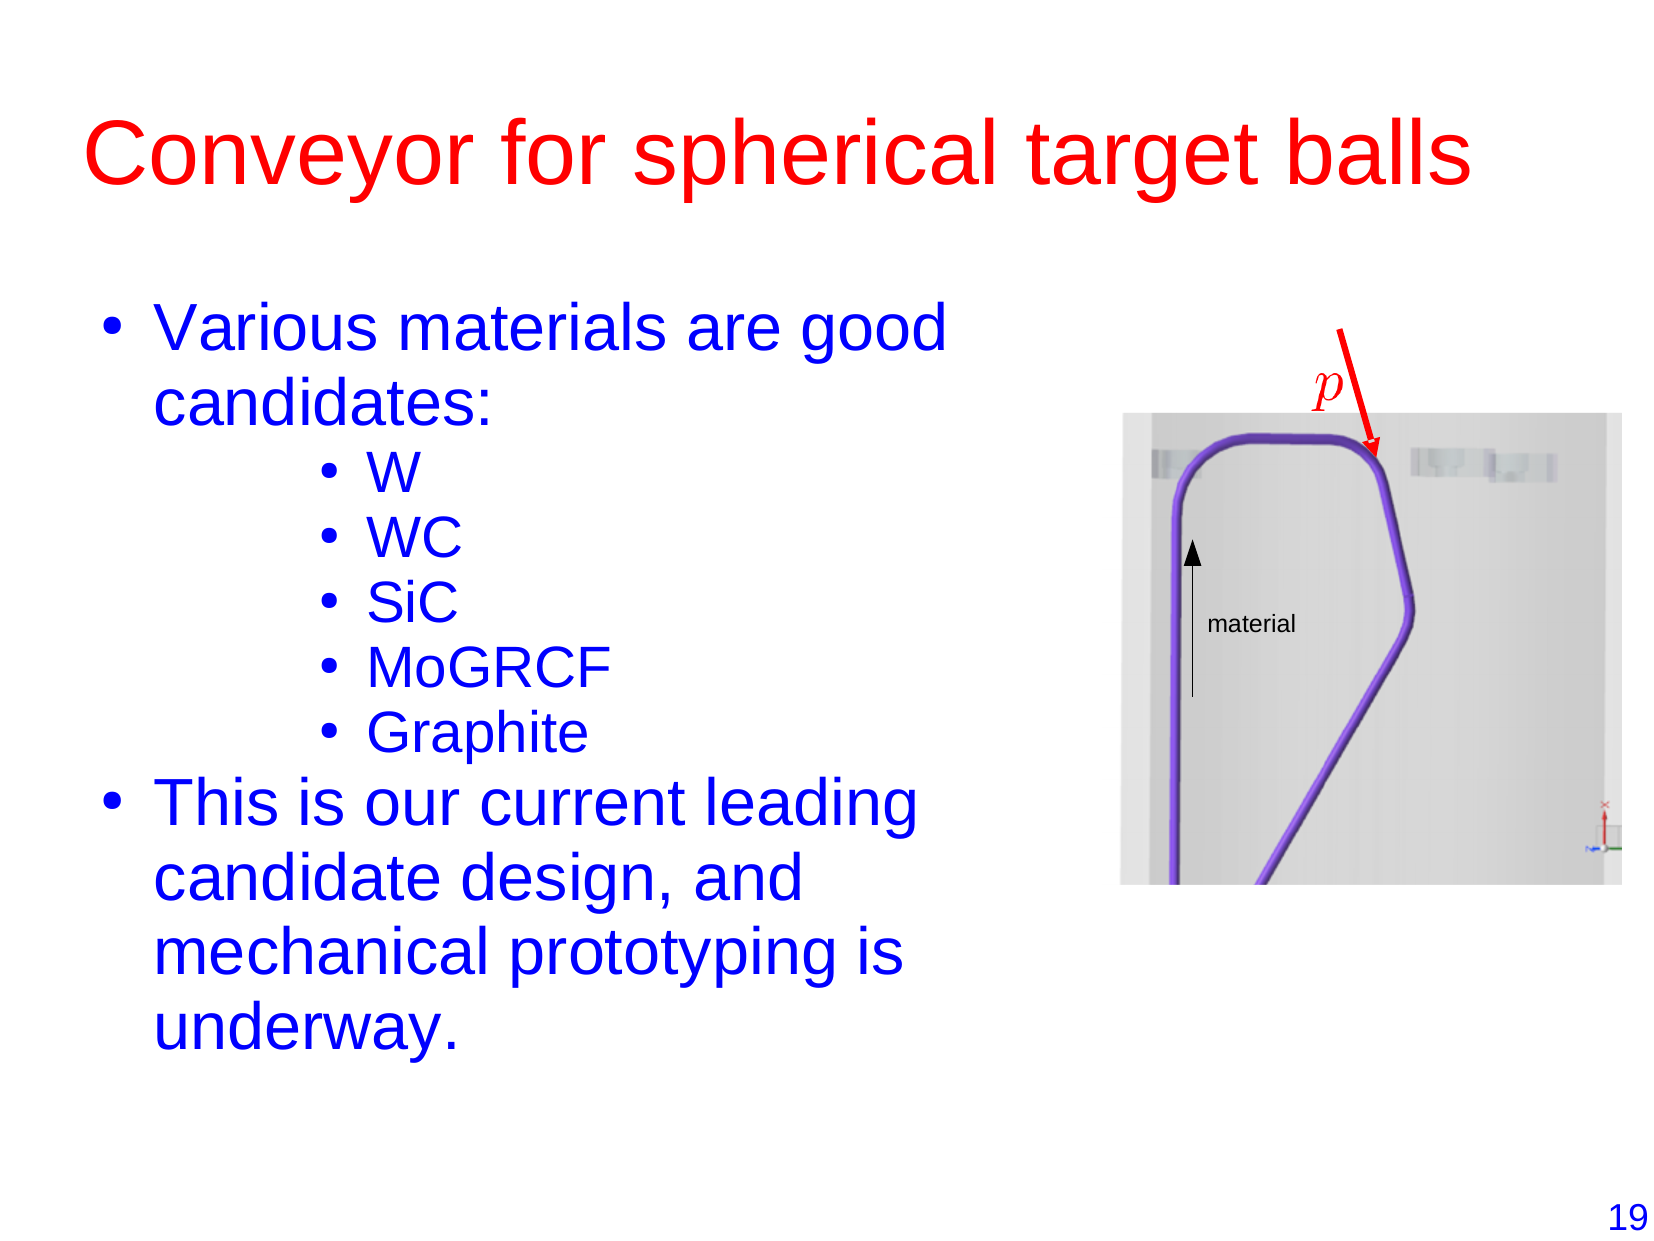

# Conveyor for spherical target balls
Various materials are good candidates:
W
WC
SiC
MoGRCF
Graphite
This is our current leading candidate design, and mechanical prototyping is underway.
material